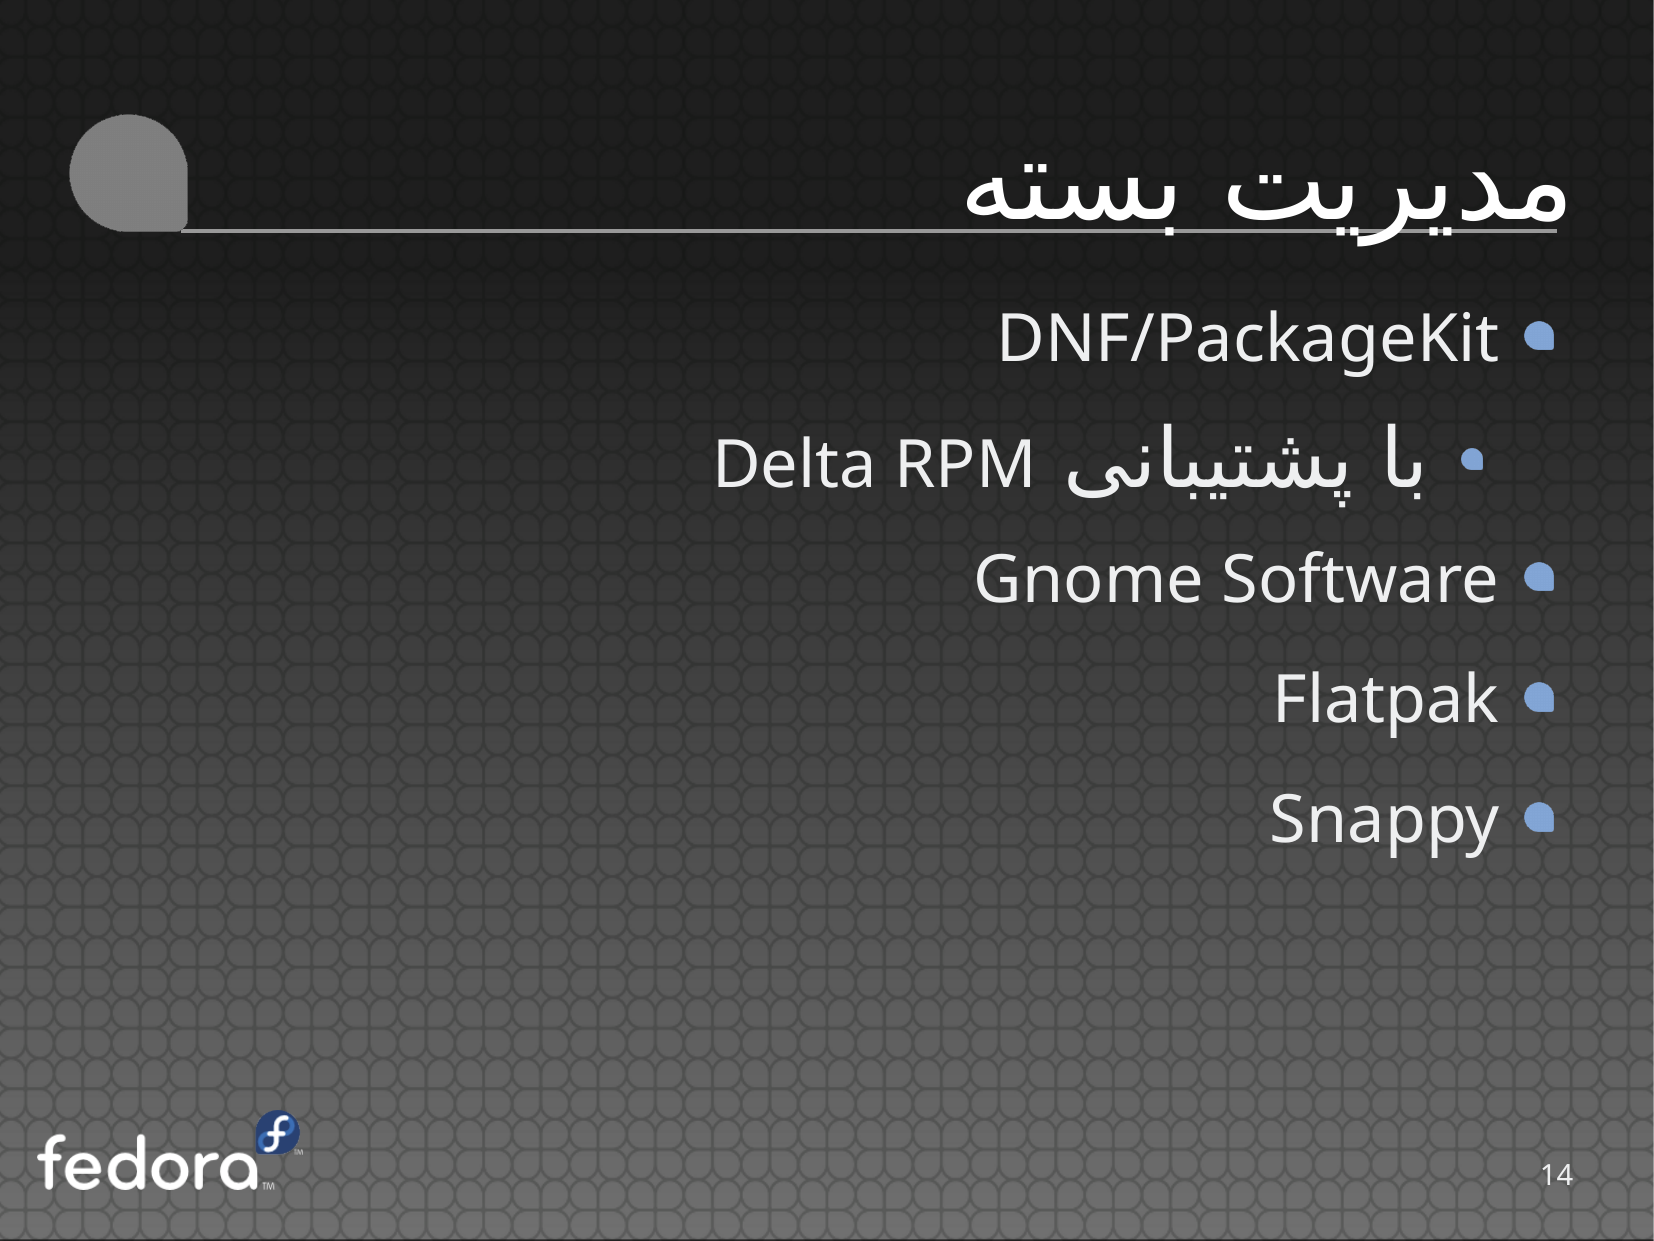

# مدیریت بسته
DNF/PackageKit
با پشتیبانی Delta RPM
Gnome Software
Flatpak
Snappy